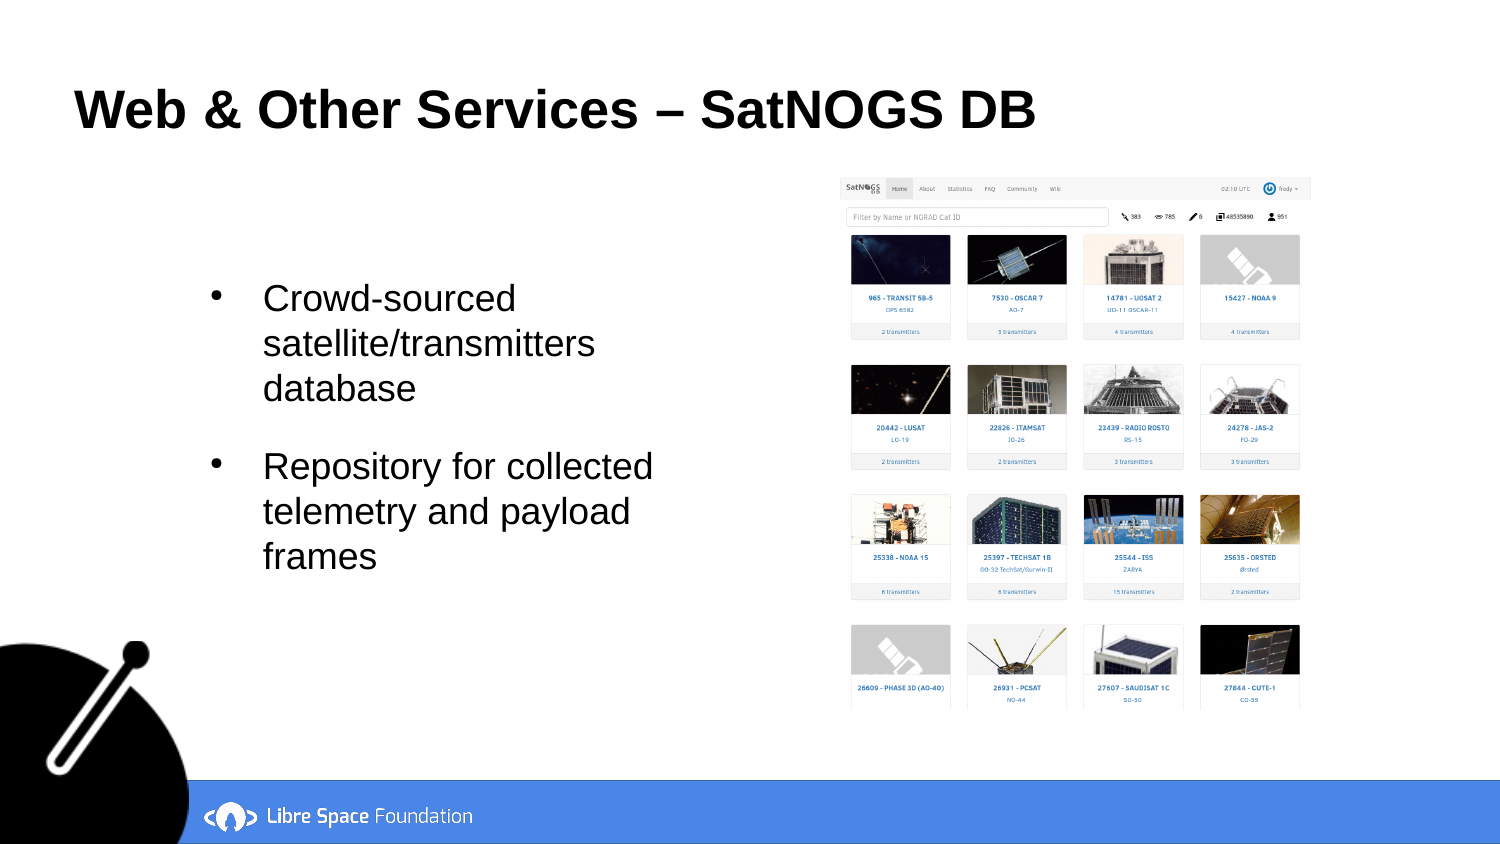

# Web & Other Services – SatNOGS DB
Crowd-sourced satellite/transmitters database
Repository for collected telemetry and payload frames